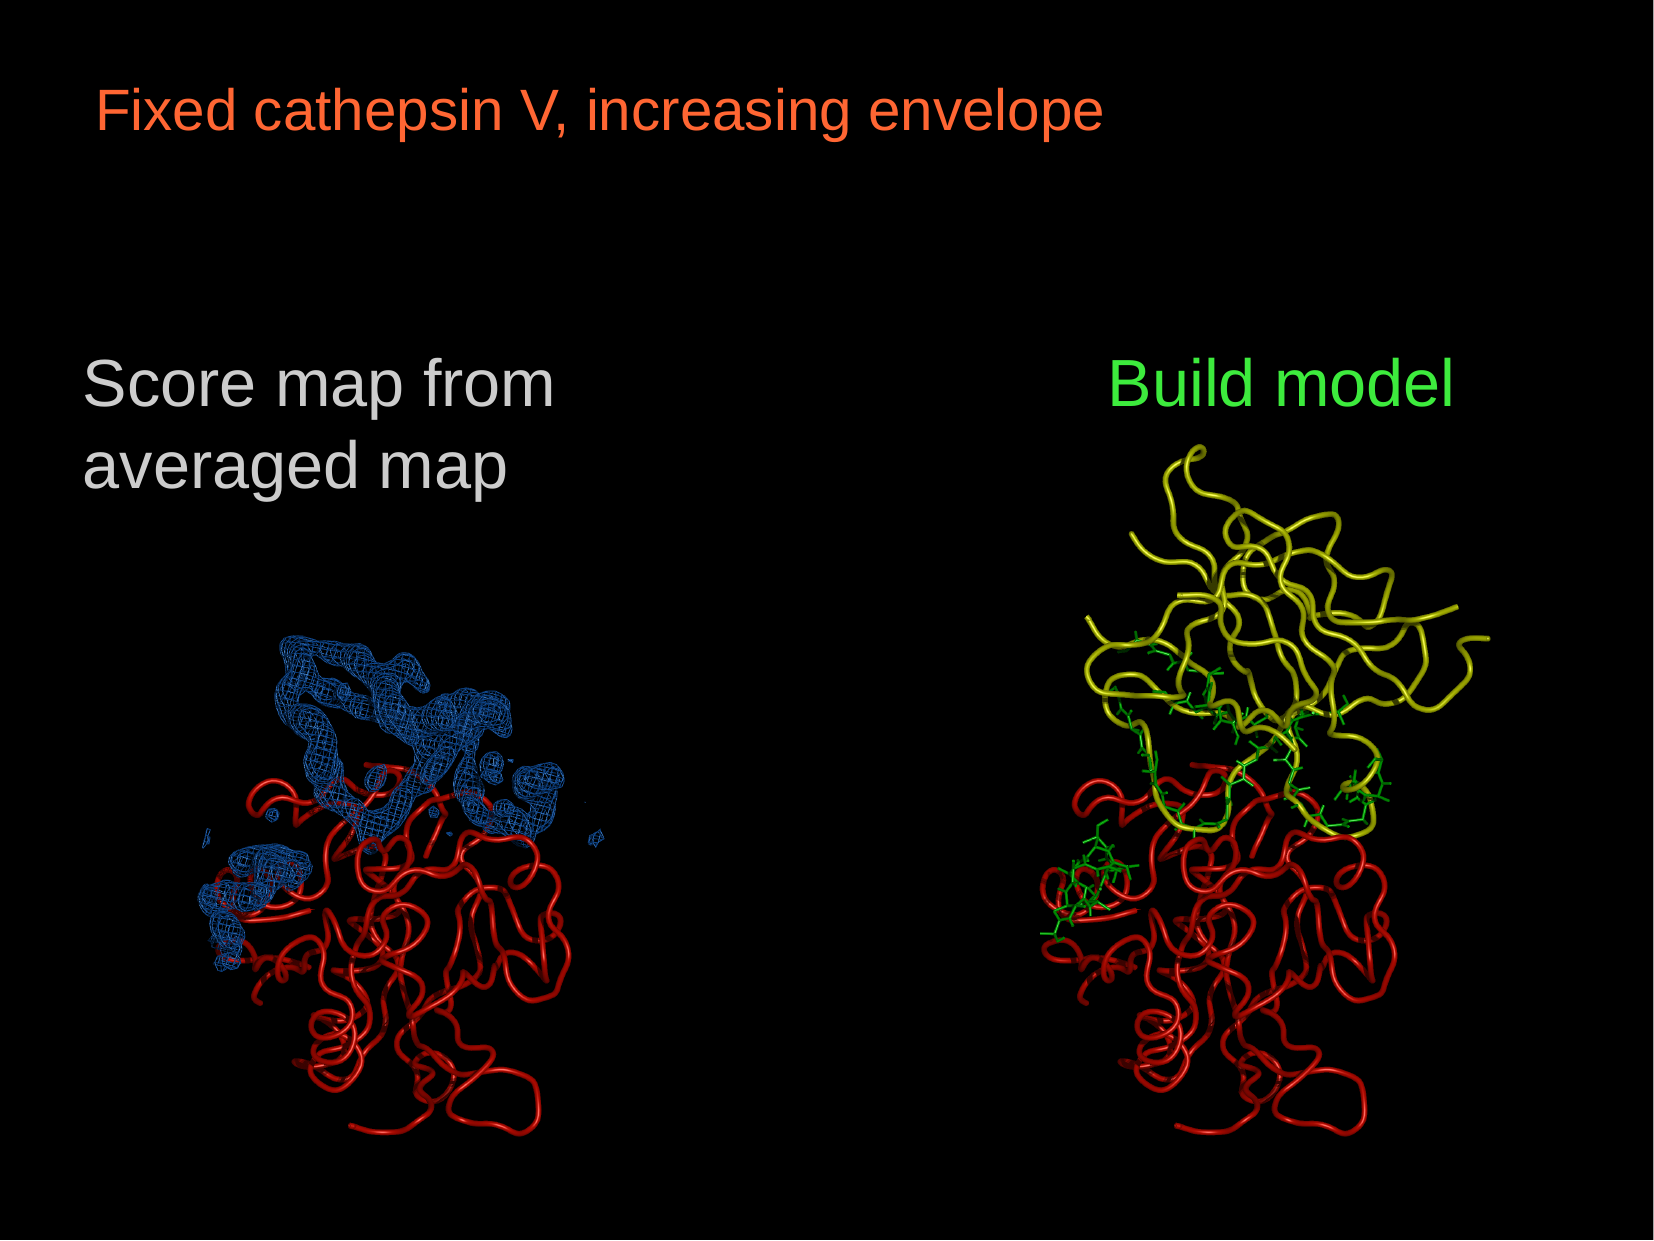

Fixed cathepsin V, increasing envelope
Score map from averaged map
Build model